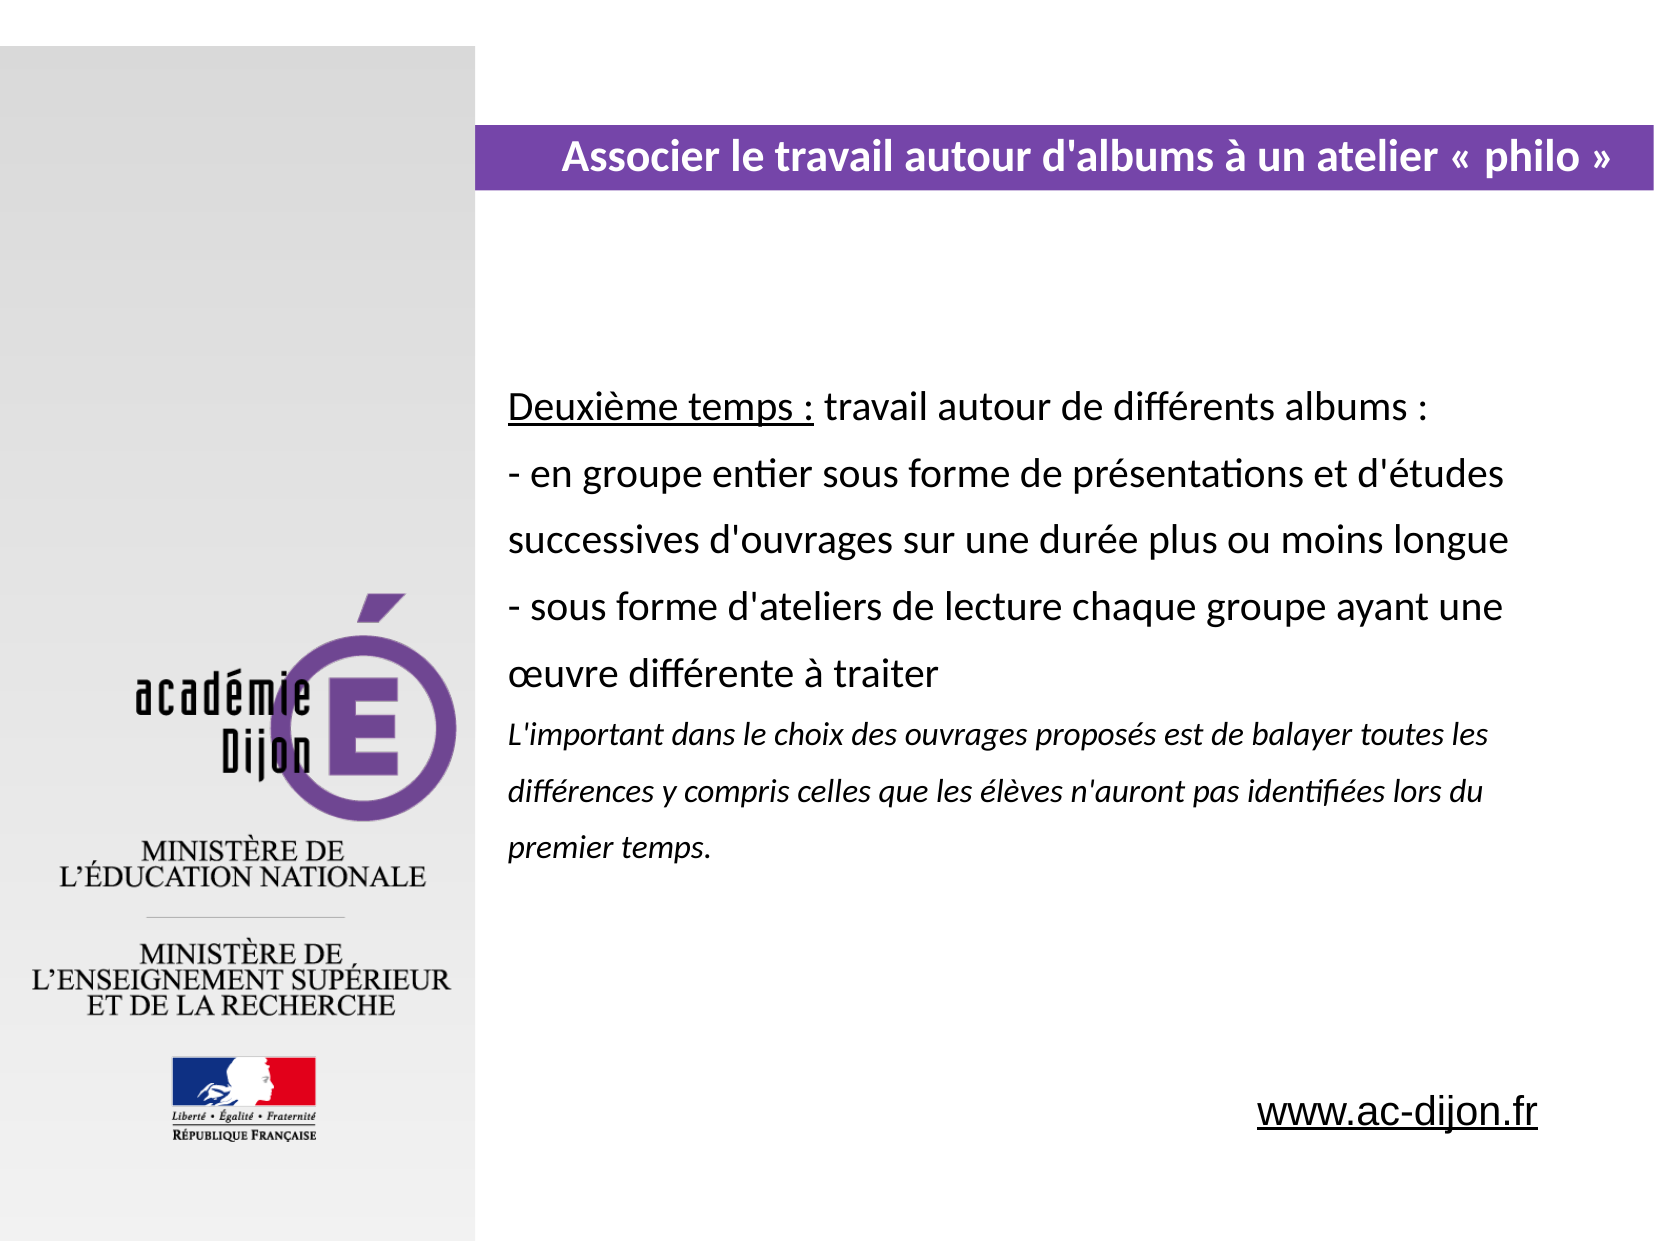

# Associer le travail autour d'albums à un atelier « philo »
Deuxième temps : travail autour de différents albums :
- en groupe entier sous forme de présentations et d'études
successives d'ouvrages sur une durée plus ou moins longue
- sous forme d'ateliers de lecture chaque groupe ayant une
œuvre différente à traiter
L'important dans le choix des ouvrages proposés est de balayer toutes les
différences y compris celles que les élèves n'auront pas identifiées lors du
premier temps.